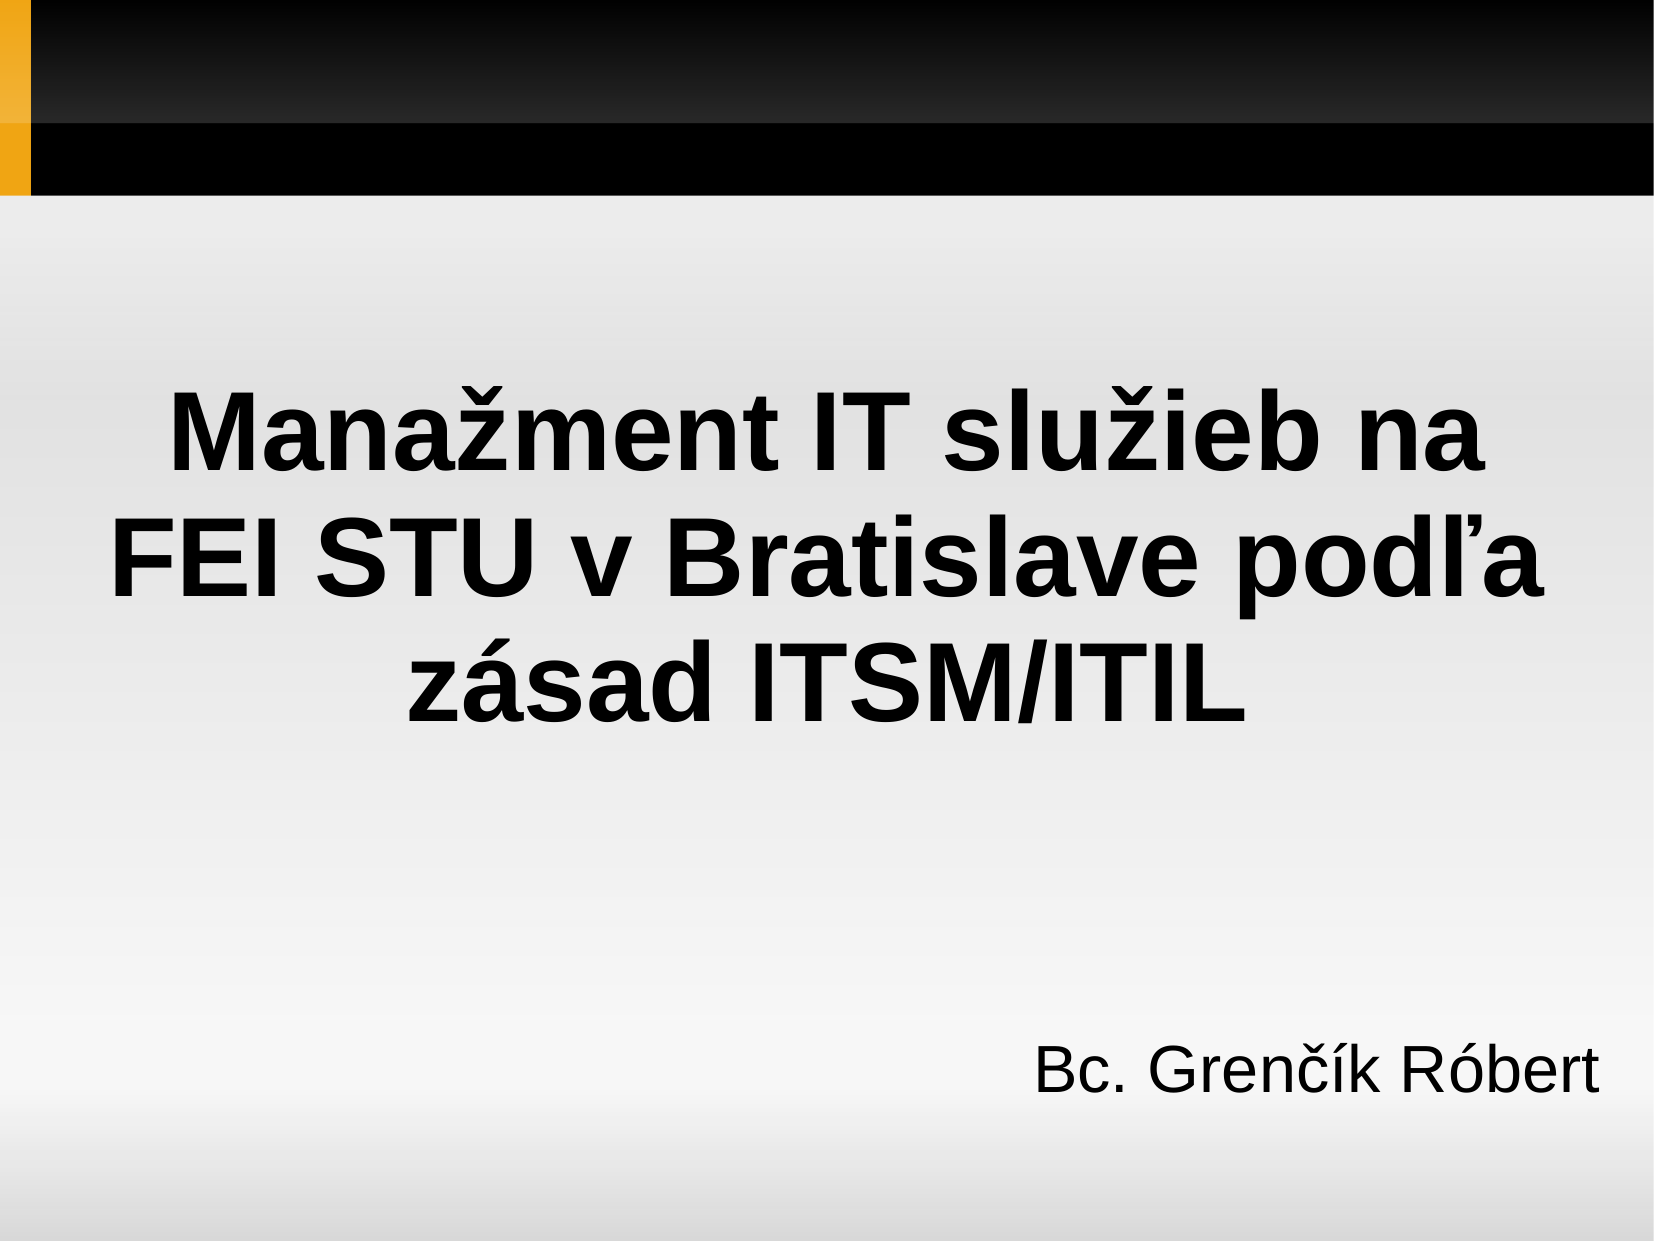

# Manažment IT služieb na FEI STU v Bratislave podľa zásad ITSM/ITIL
Bc. Grenčík Róbert